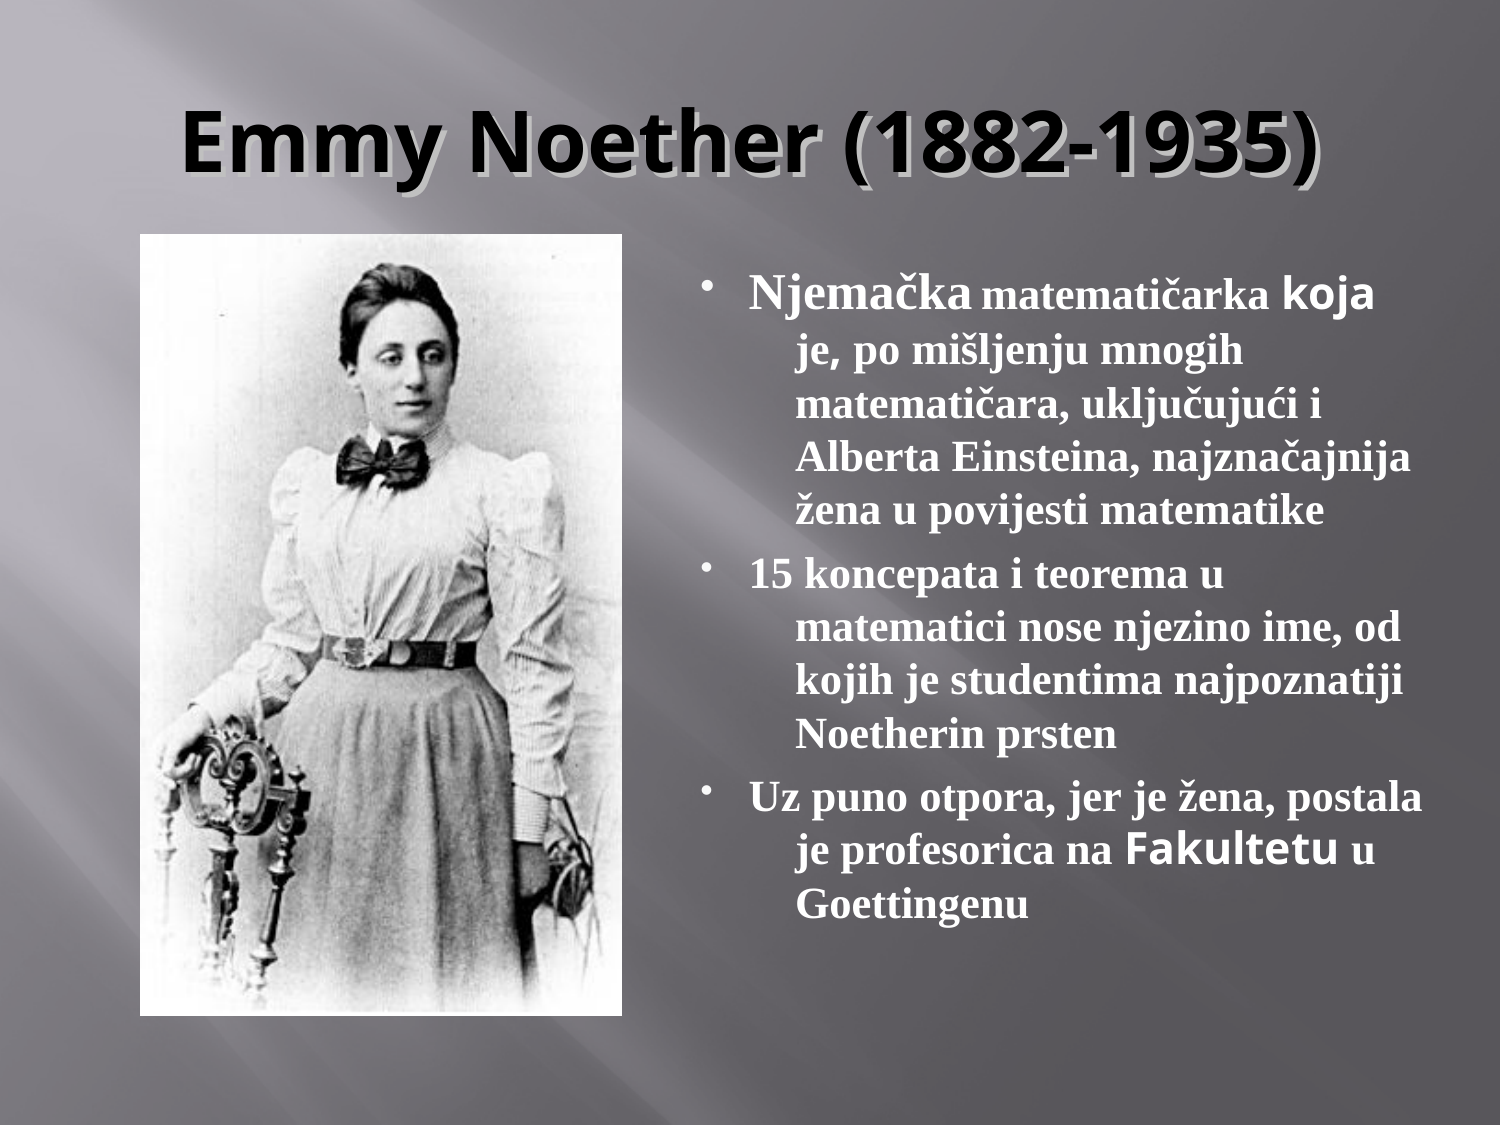

# Emmy Noether (1882-1935)
Njemačka matematičarka koja je, po mišljenju mnogih matematičara, uključujući i Alberta Einsteina, najznačajnija žena u povijesti matematike
15 koncepata i teorema u matematici nose njezino ime, od kojih je studentima najpoznatiji Noetherin prsten
Uz puno otpora, jer je žena, postala je profesorica na Fakultetu u Goettingenu